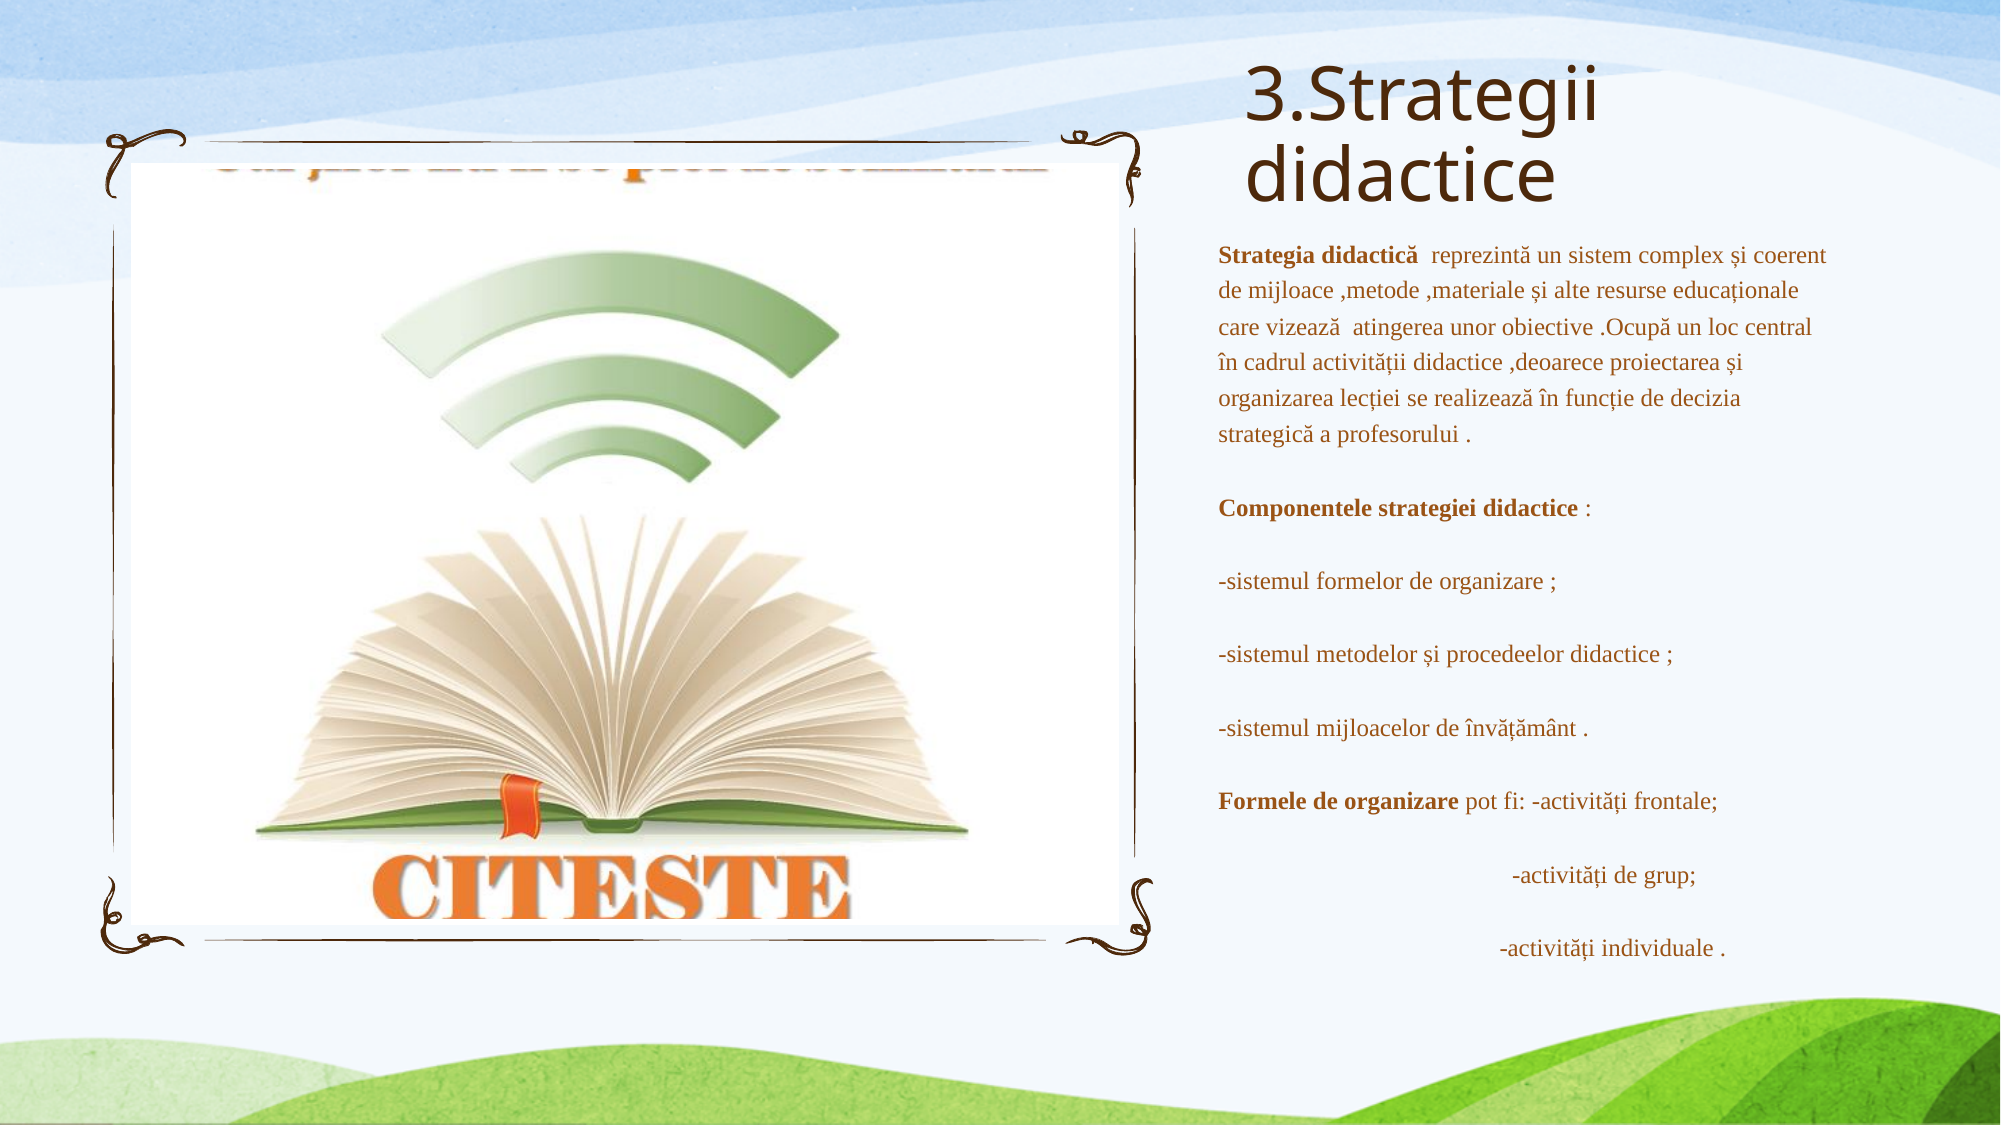

# 3.Strategii didactice
Strategia didactică reprezintă un sistem complex și coerent de mijloace ,metode ,materiale și alte resurse educaționale care vizează atingerea unor obiective .Ocupă un loc central în cadrul activității didactice ,deoarece proiectarea și organizarea lecției se realizează în funcție de decizia strategică a profesorului .
Componentele strategiei didactice :
-sistemul formelor de organizare ;
-sistemul metodelor și procedeelor didactice ;
-sistemul mijloacelor de învățământ .
Formele de organizare pot fi: -activități frontale;
 -activități de grup;
 -activități individuale .